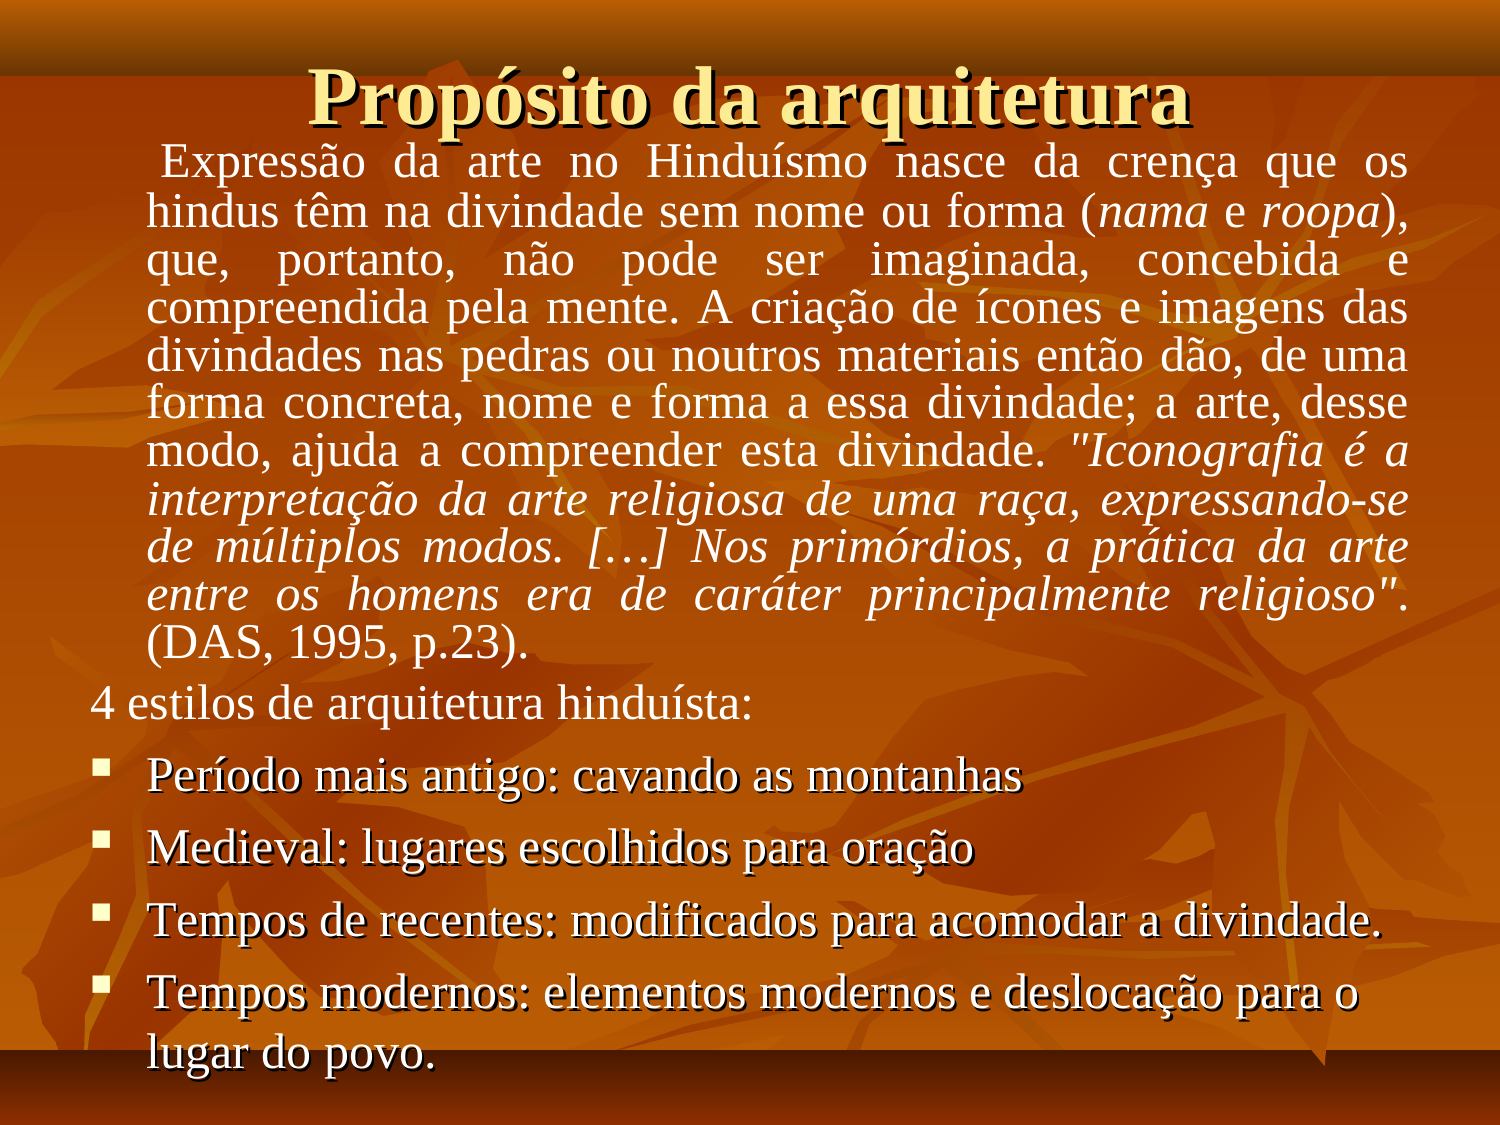

# Propósito da arquitetura
 	Expressão da arte no Hinduísmo nasce da crença que os hindus têm na divindade sem nome ou forma (nama e roopa), que, portanto, não pode ser imaginada, concebida e compreendida pela mente. A criação de ícones e imagens das divindades nas pedras ou noutros materiais então dão, de uma forma concreta, nome e forma a essa divindade; a arte, desse modo, ajuda a compreender esta divindade. "Iconografia é a interpretação da arte religiosa de uma raça, expressando-se de múltiplos modos. […] Nos primórdios, a prática da arte entre os homens era de caráter principalmente religioso". (DAS, 1995, p.23).
4 estilos de arquitetura hinduísta:
Período mais antigo: cavando as montanhas
Medieval: lugares escolhidos para oração
Tempos de recentes: modificados para acomodar a divindade.
Tempos modernos: elementos modernos e deslocação para o lugar do povo.